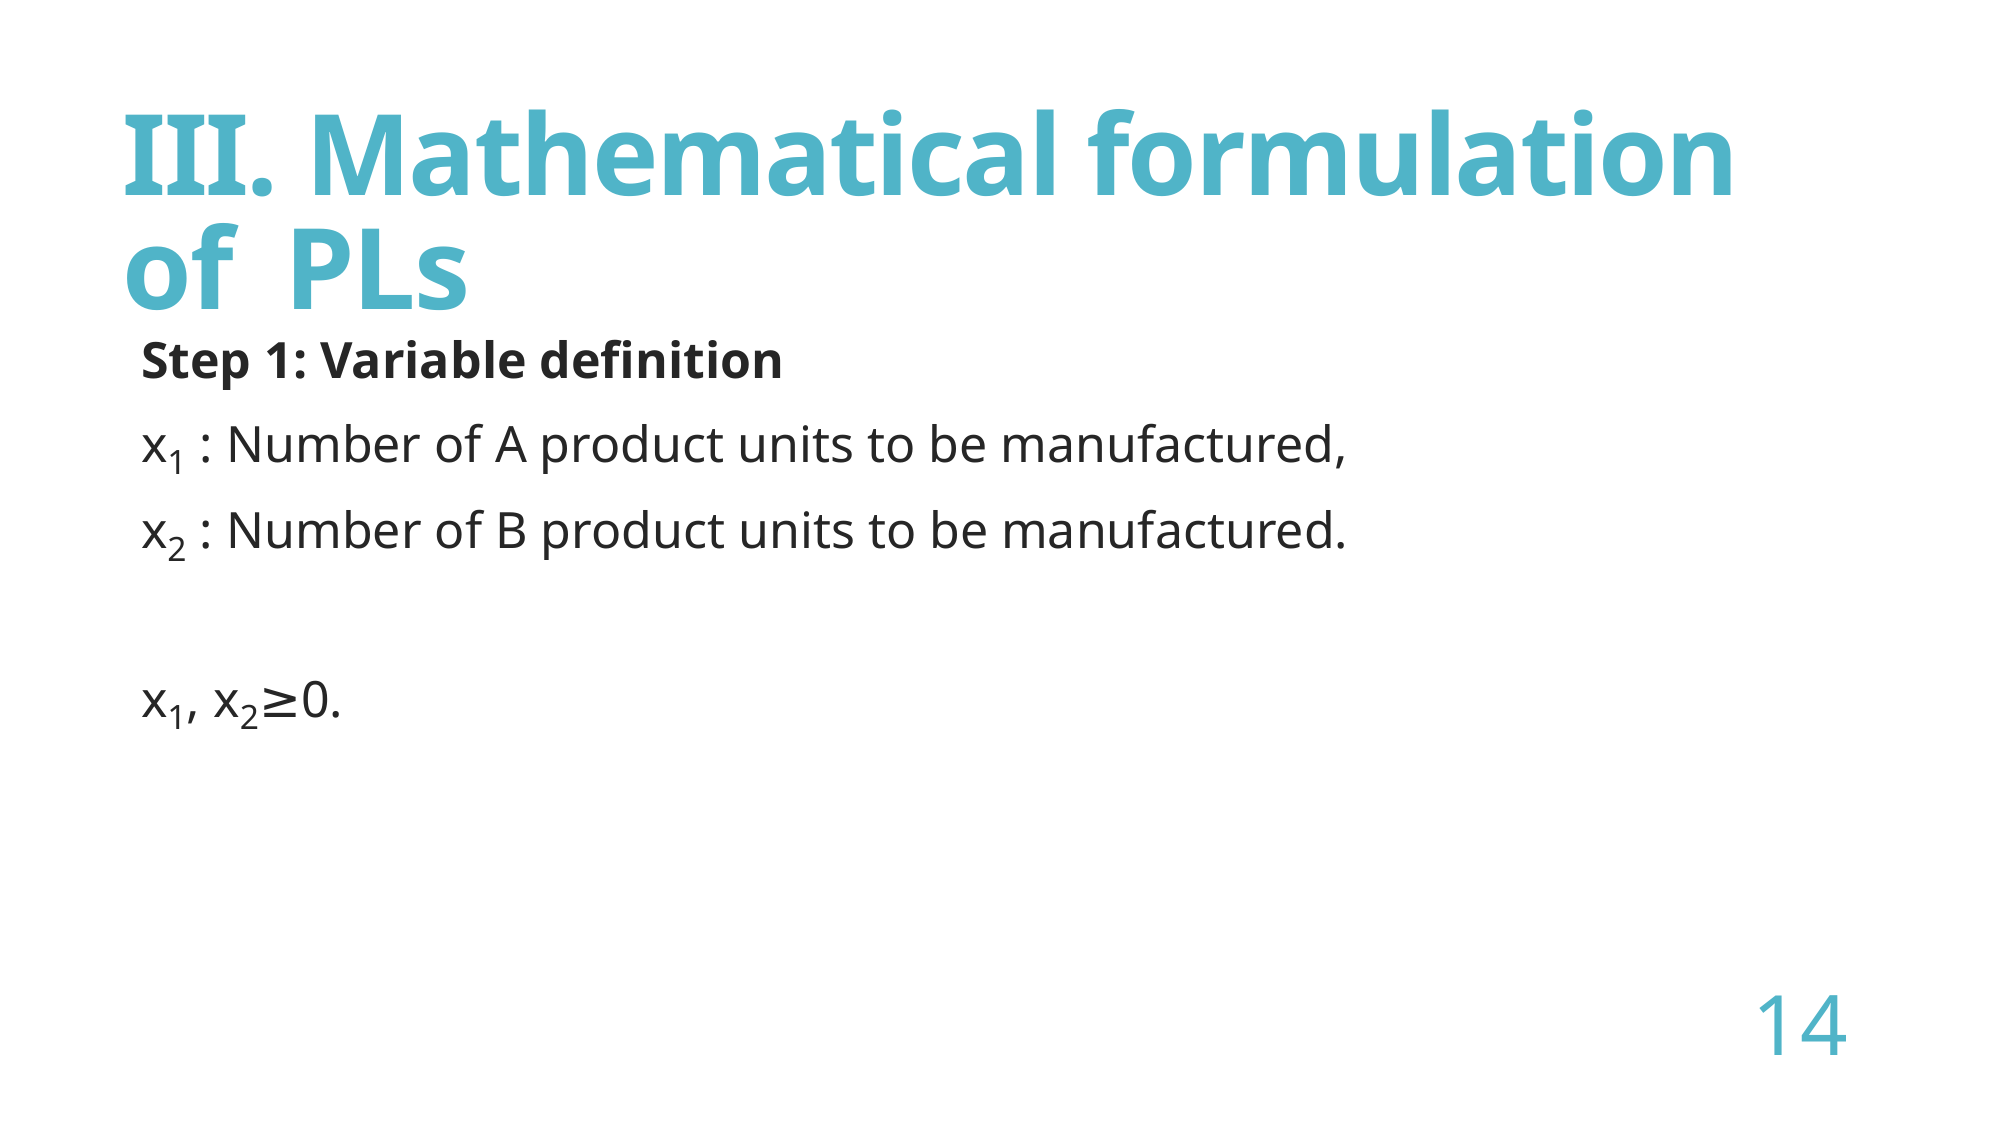

III. Mathematical formulation of PLs
Step 1: Variable definition
x1 : Number of A product units to be manufactured,
x2 : Number of B product units to be manufactured.
x1, x2≥0.